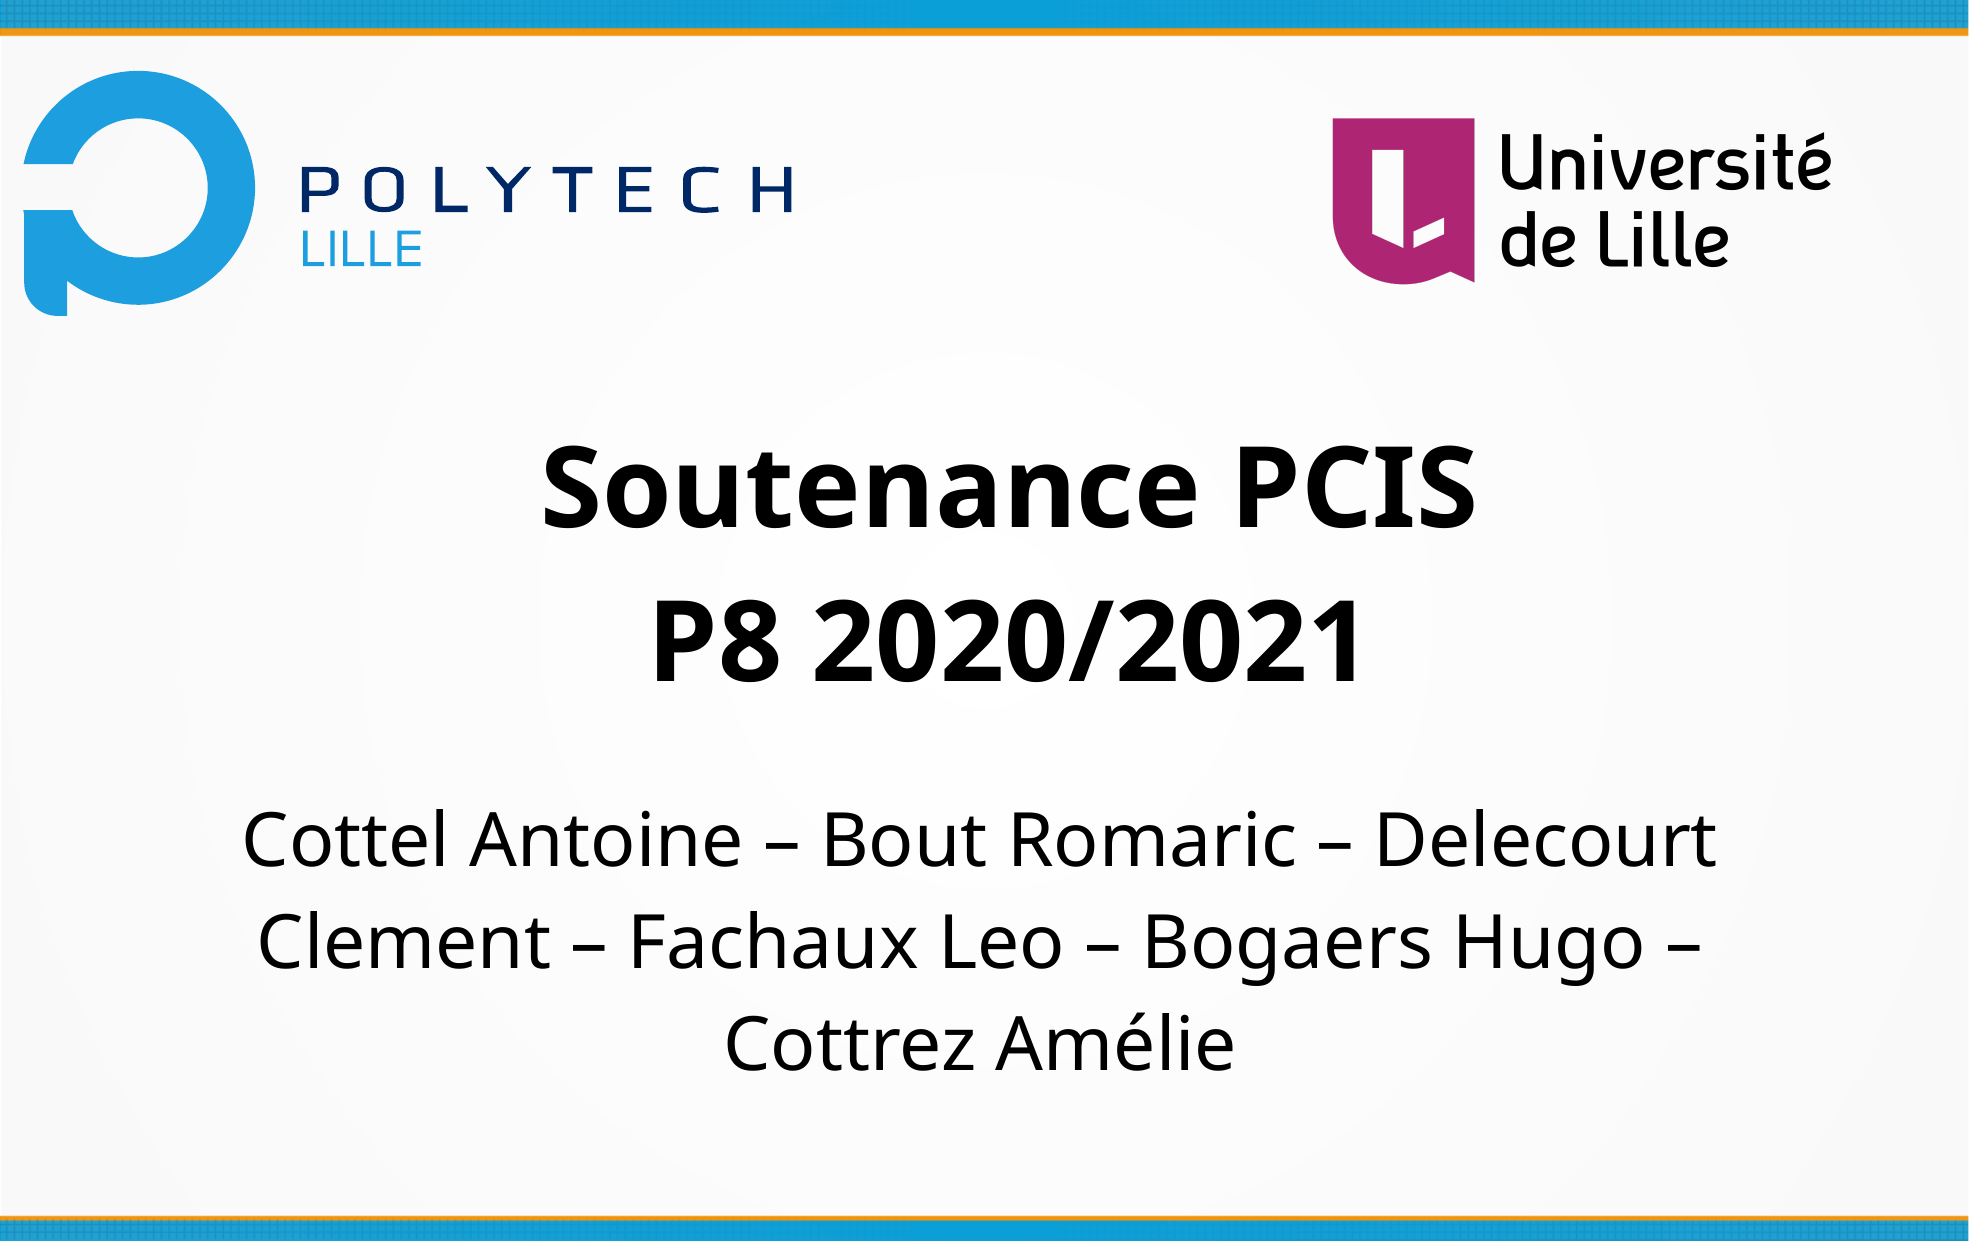

Soutenance PCIS
P8 2020/2021
Cottel Antoine – Bout Romaric – Delecourt Clement – Fachaux Leo – Bogaers Hugo – Cottrez Amélie